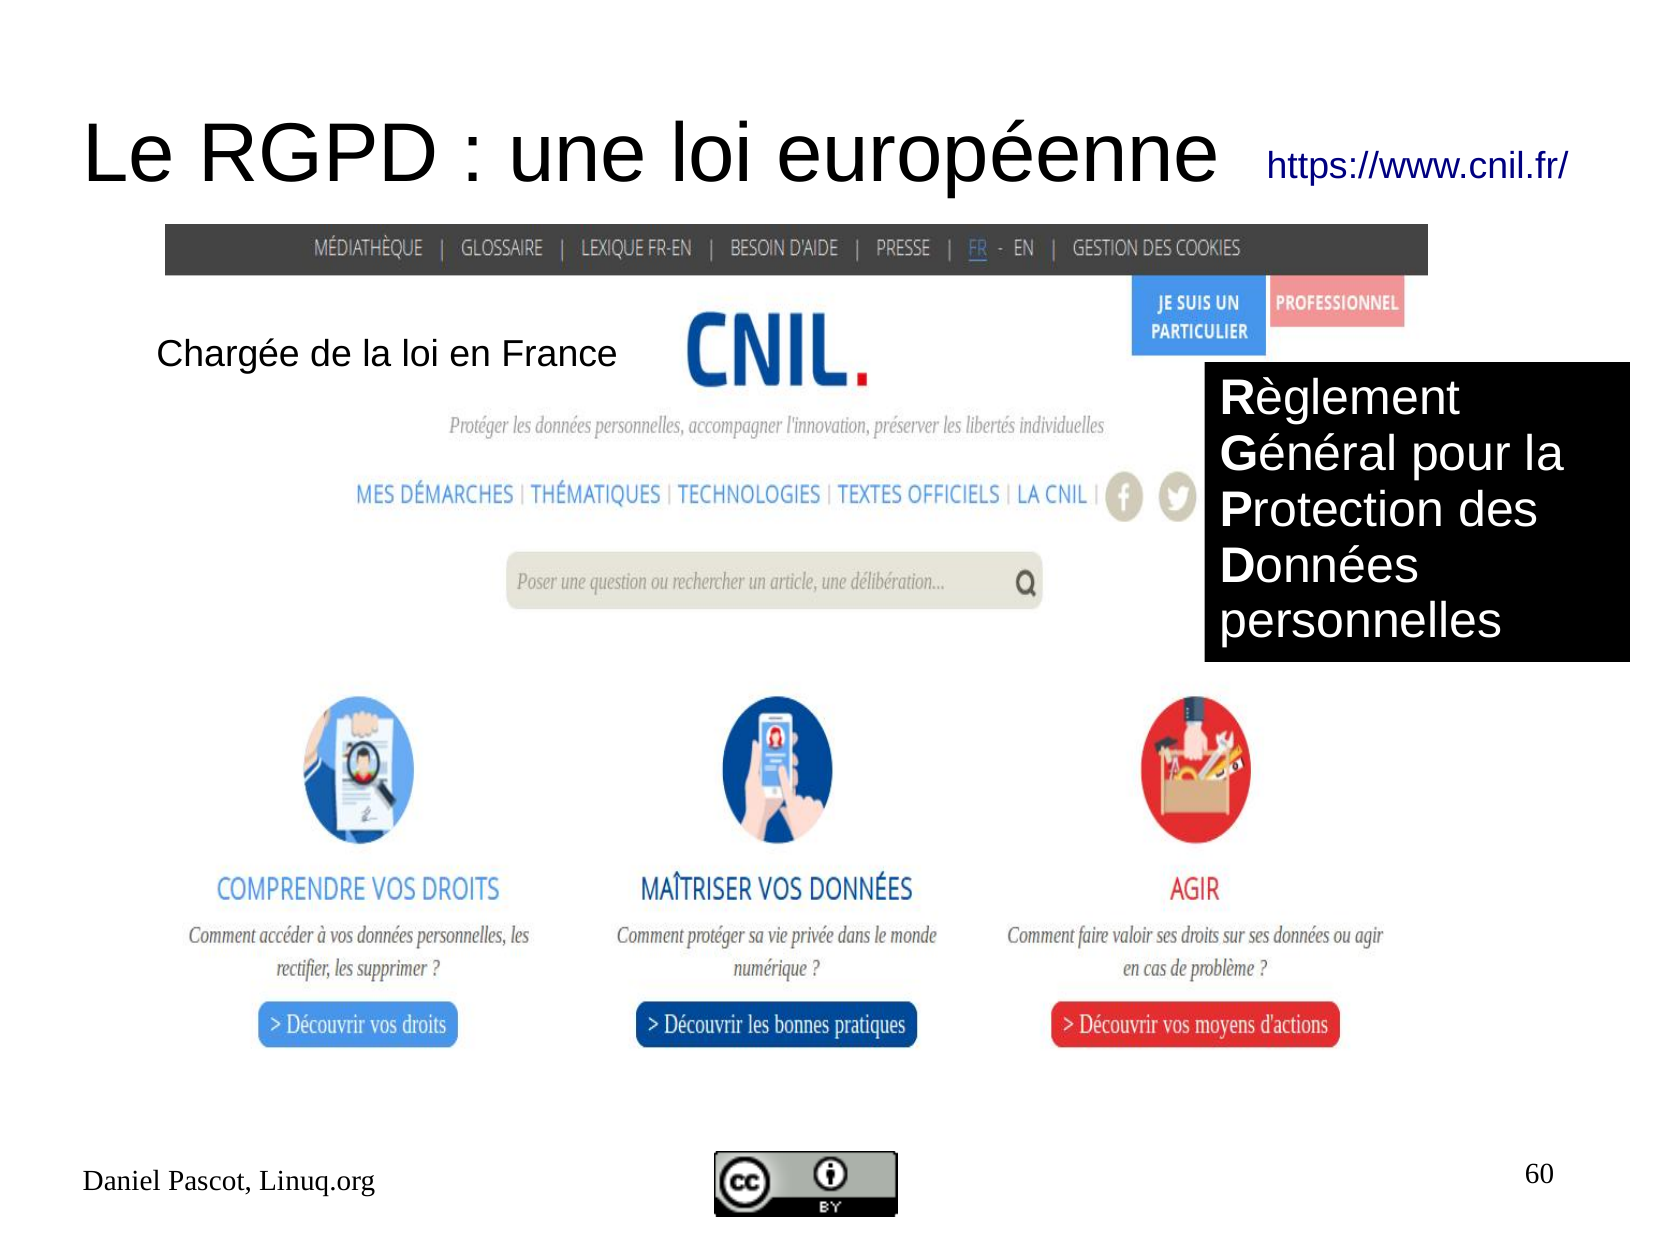

# Le RGPD : une loi européenne
https://www.cnil.fr/
Chargée de la loi en France
Règlement
Général pour la
Protection des
Données personnelles
60
15-08- 2018